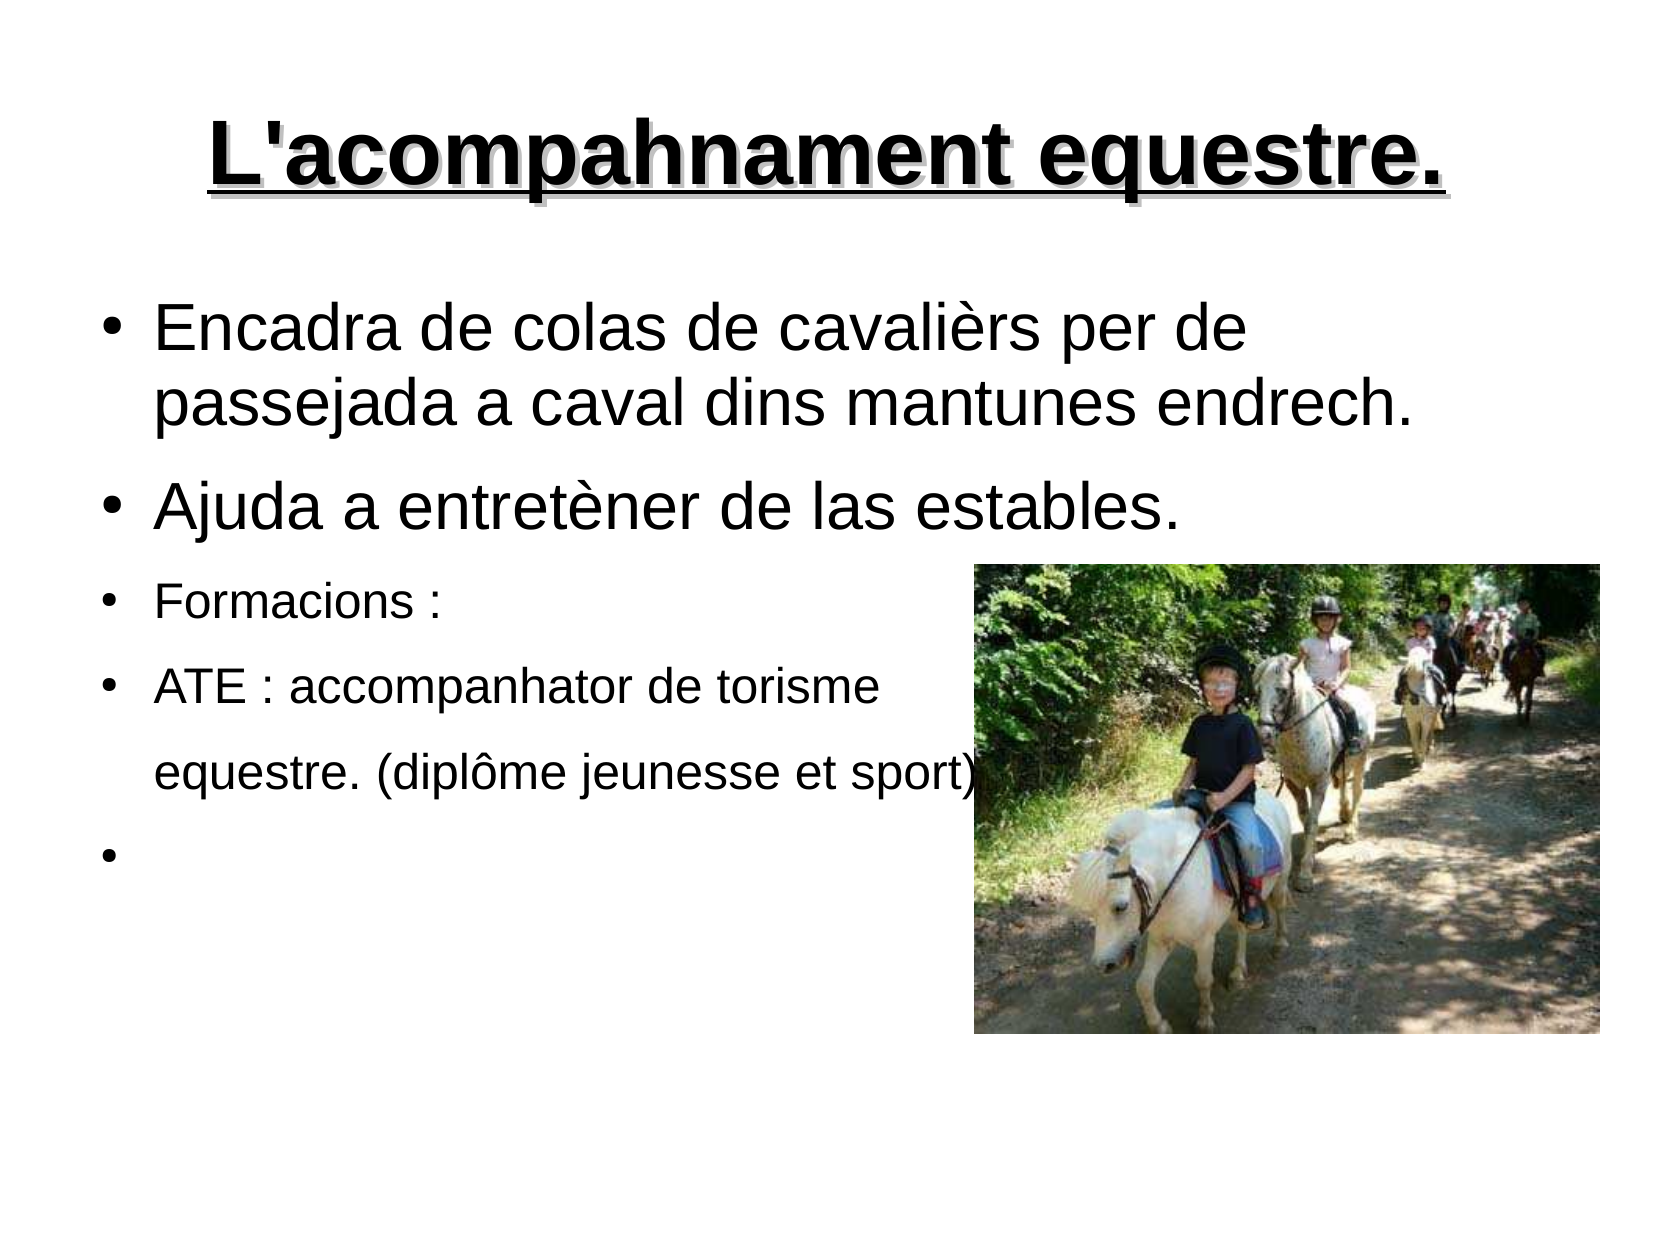

# L'acompahnament equestre.
Encadra de colas de cavalièrs per de passejada a caval dins mantunes endrech.
Ajuda a entretèner de las estables.
Formacions :
ATE : accompanhator de torisme
equestre. (diplôme jeunesse et sport)